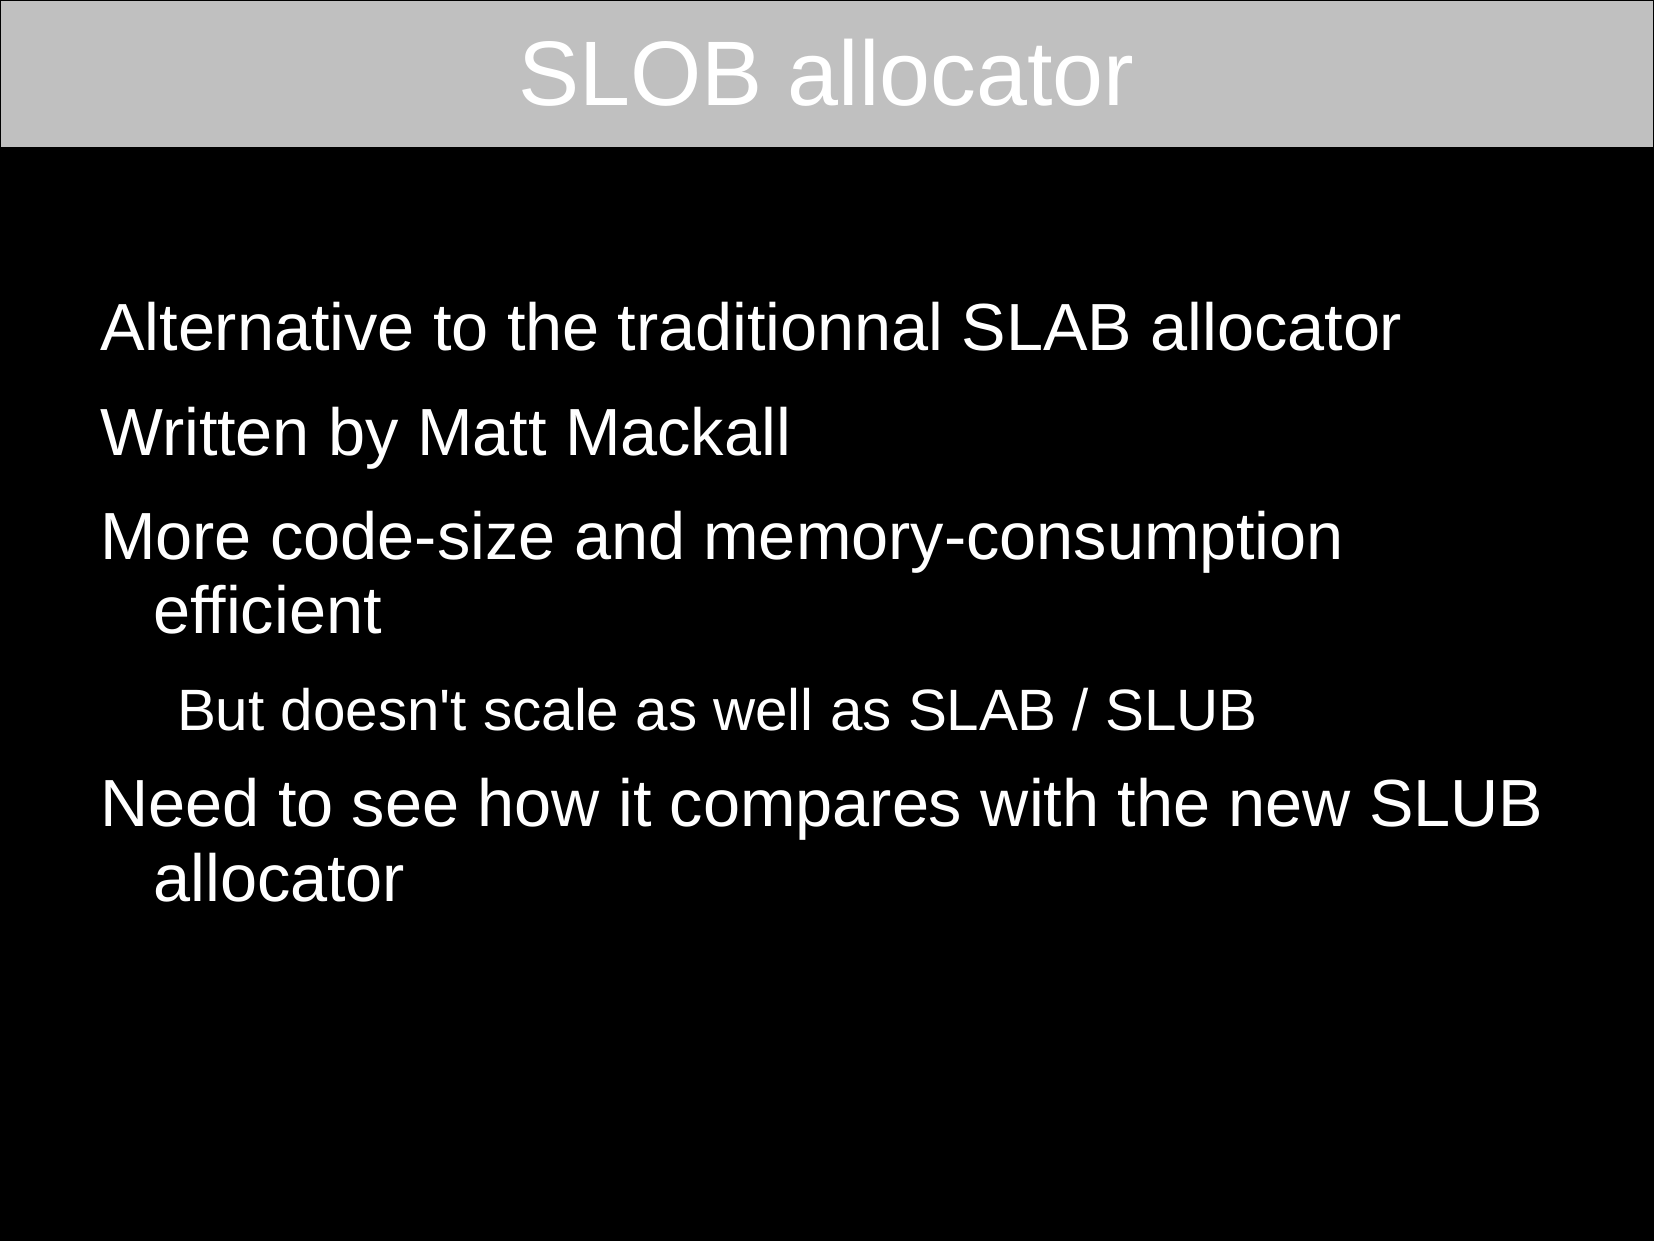

# SLOB allocator
Alternative to the traditionnal SLAB allocator
Written by Matt Mackall
More code-size and memory-consumption efficient
But doesn't scale as well as SLAB / SLUB
Need to see how it compares with the new SLUB allocator